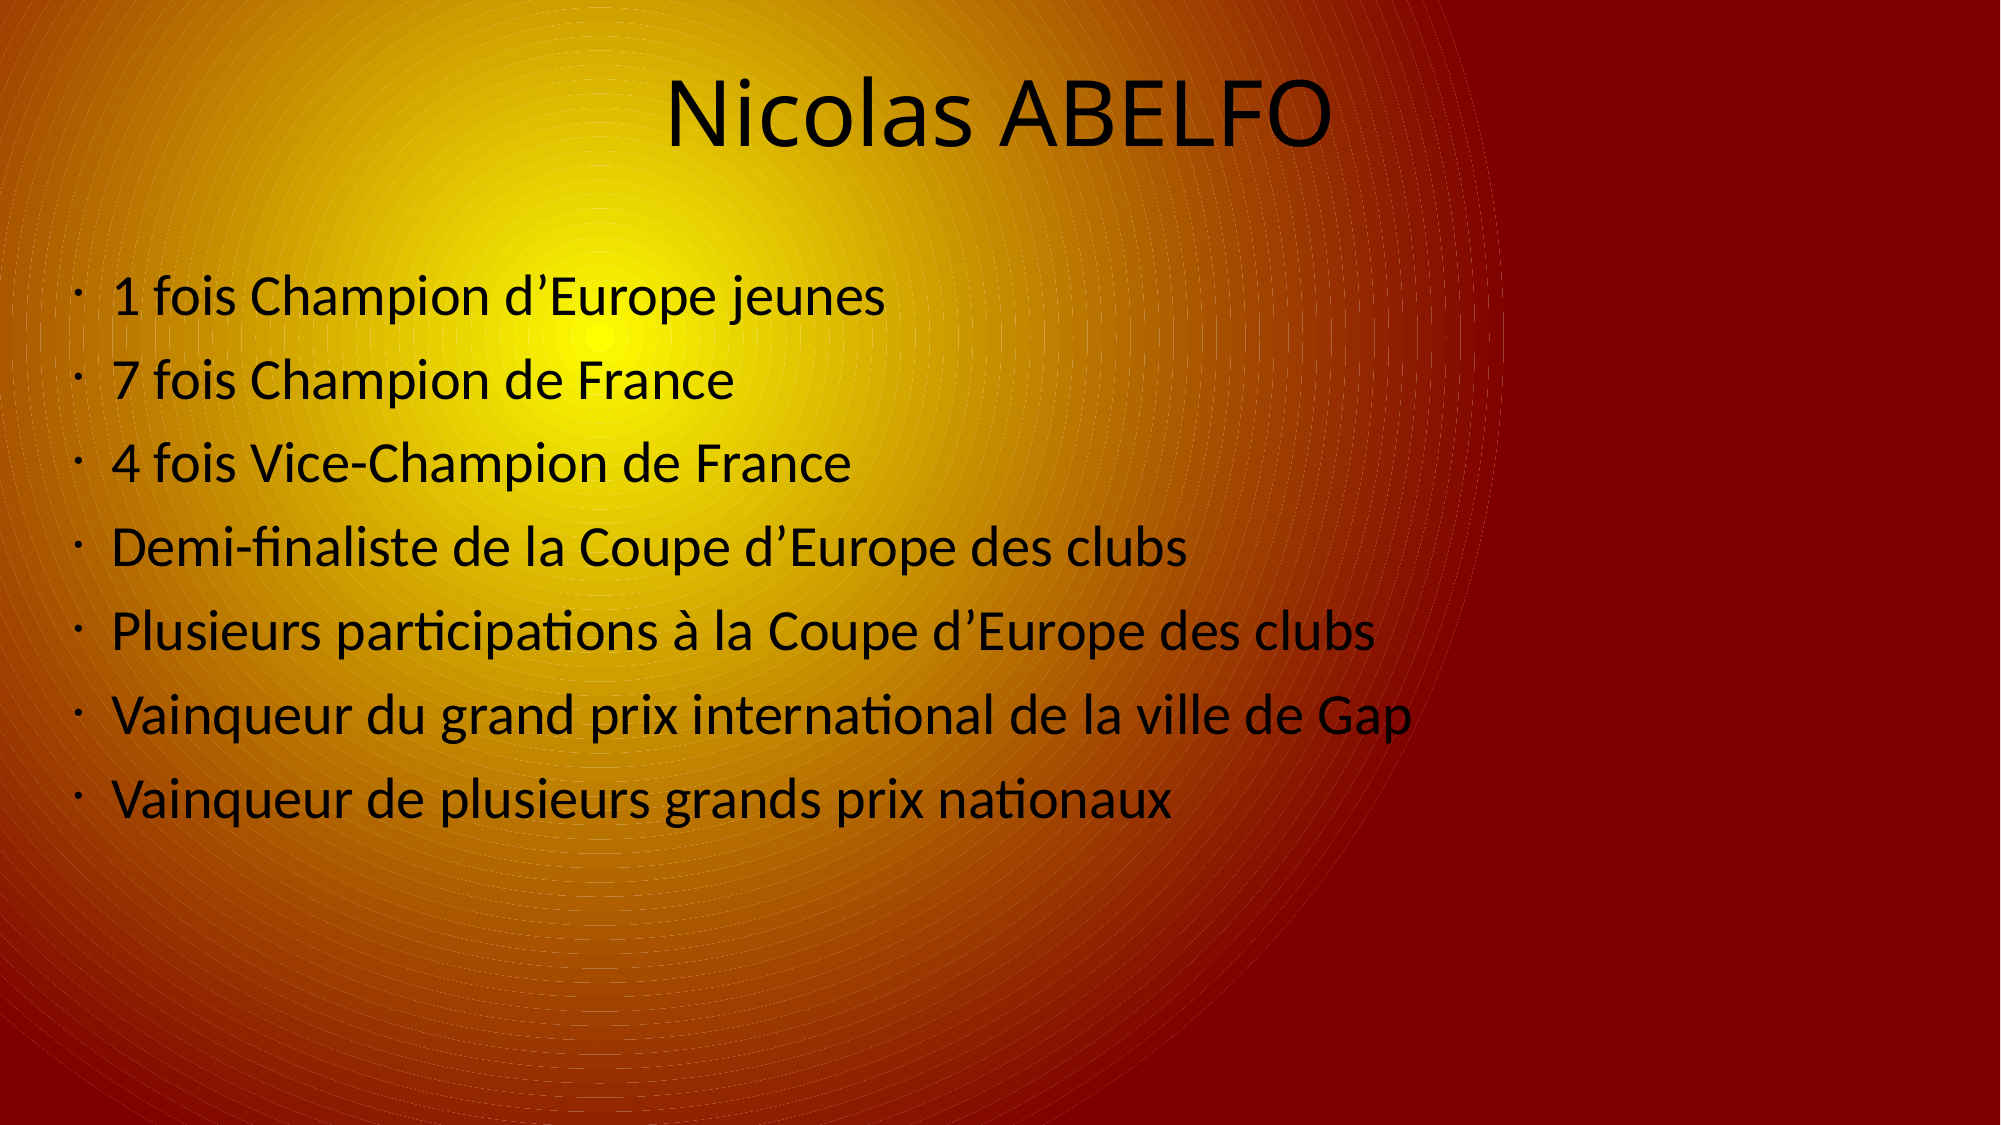

# Nicolas ABELFO
1 fois Champion d’Europe jeunes
7 fois Champion de France
4 fois Vice-Champion de France
Demi-finaliste de la Coupe d’Europe des clubs
Plusieurs participations à la Coupe d’Europe des clubs
Vainqueur du grand prix international de la ville de Gap
Vainqueur de plusieurs grands prix nationaux